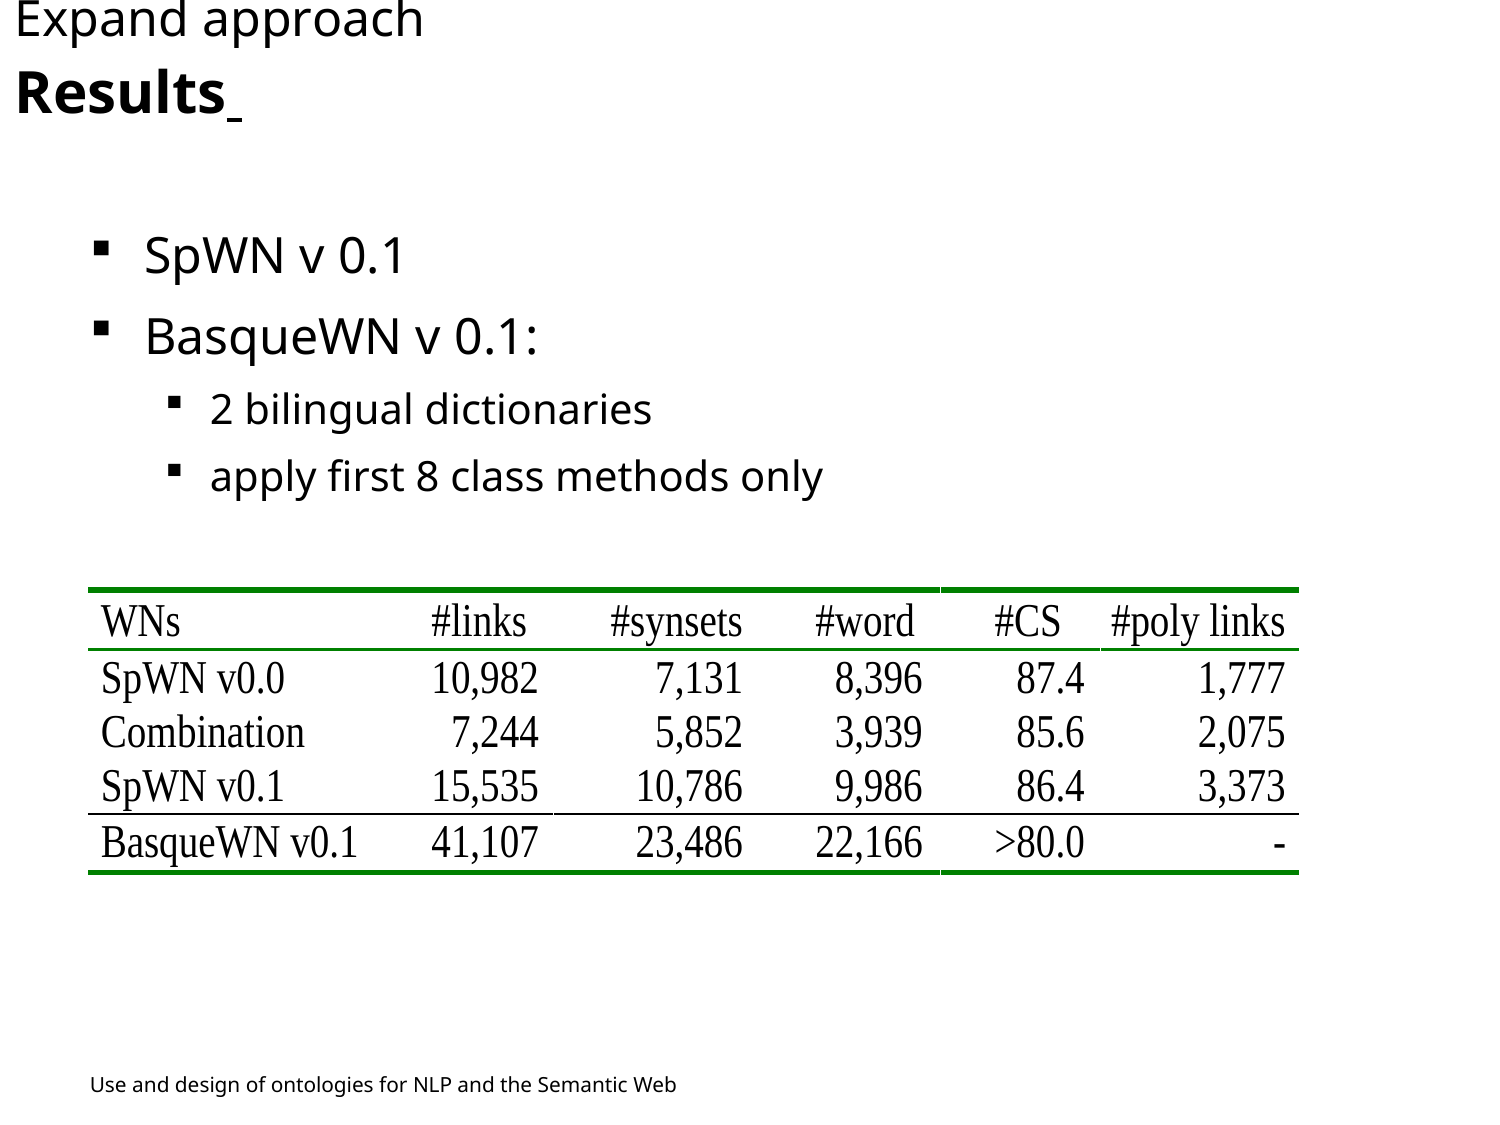

Expand approach
Results
# SpWN v 0.1
BasqueWN v 0.1:
2 bilingual dictionaries
apply first 8 class methods only